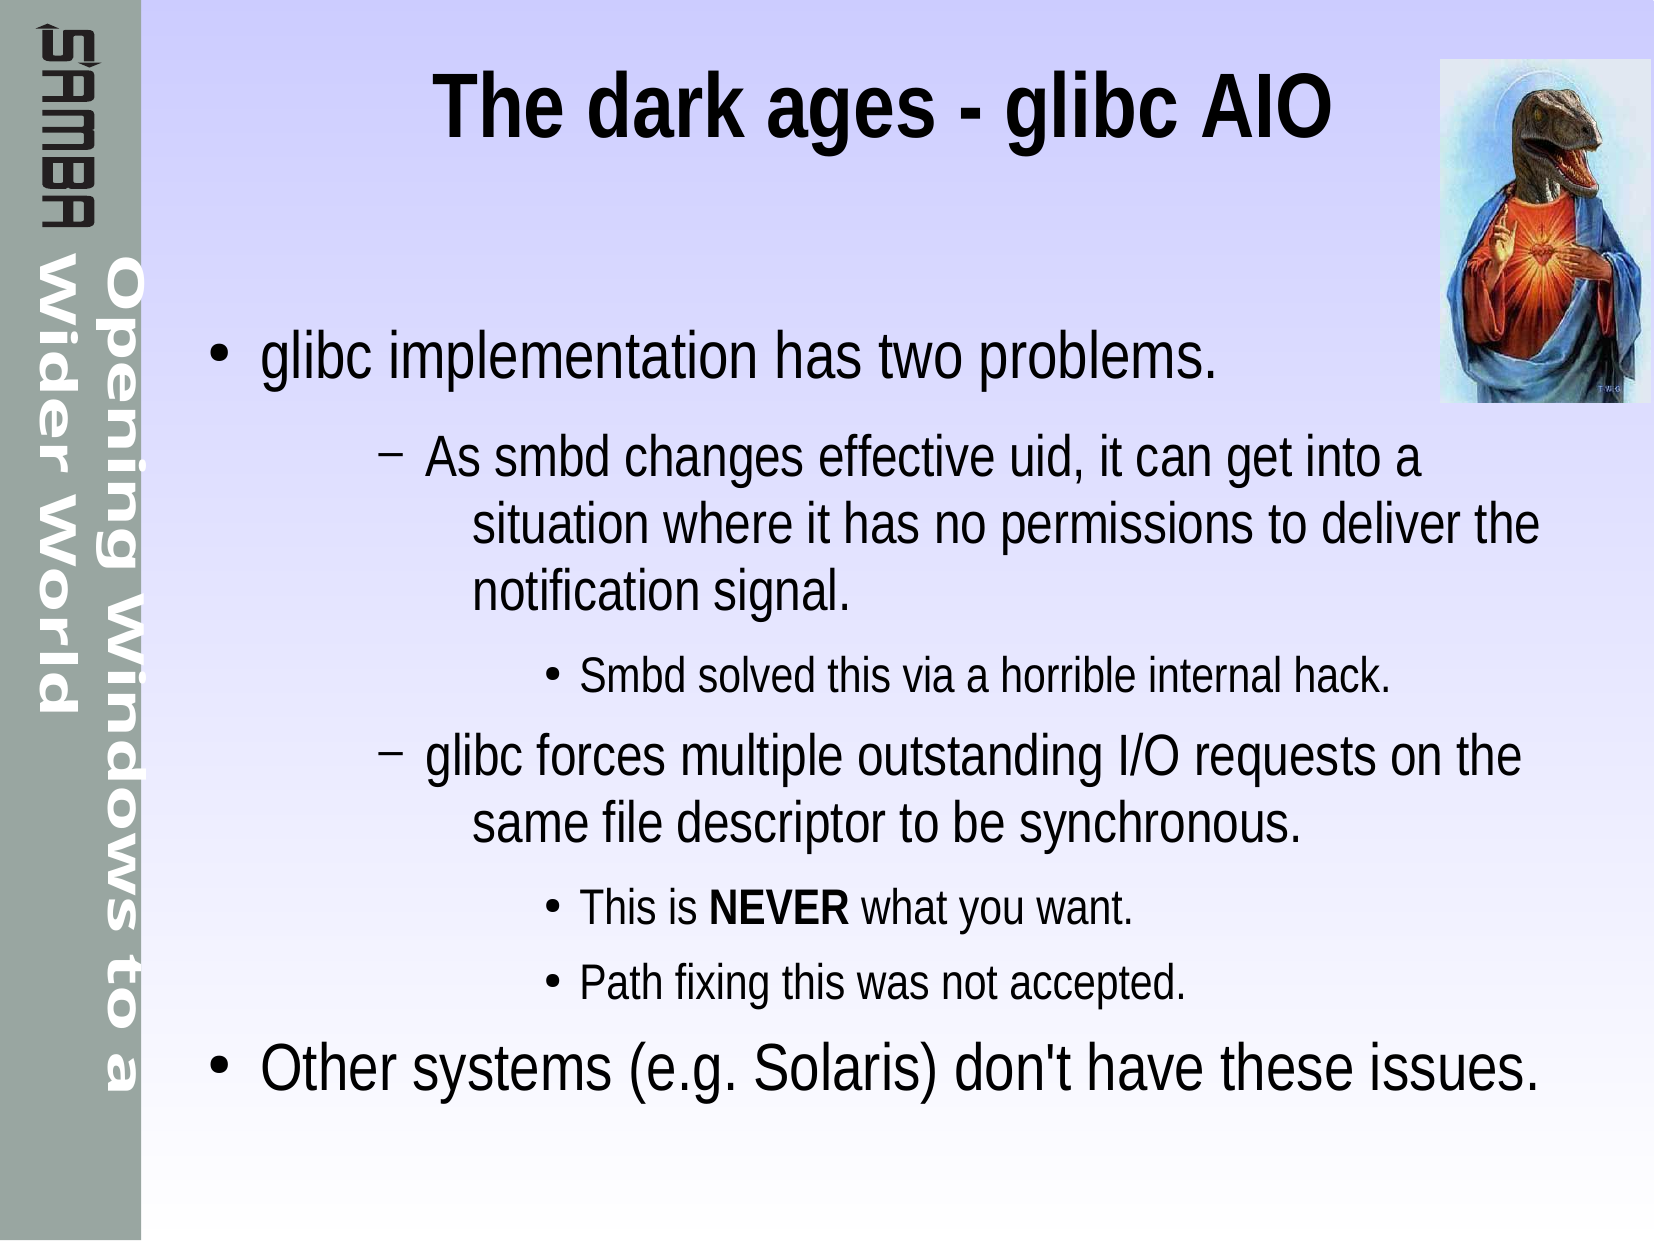

# The dark ages - glibc AIO
glibc implementation has two problems.
As smbd changes effective uid, it can get into a situation where it has no permissions to deliver the notification signal.
Smbd solved this via a horrible internal hack.
glibc forces multiple outstanding I/O requests on the same file descriptor to be synchronous.
This is NEVER what you want.
Path fixing this was not accepted.
Other systems (e.g. Solaris) don't have these issues.